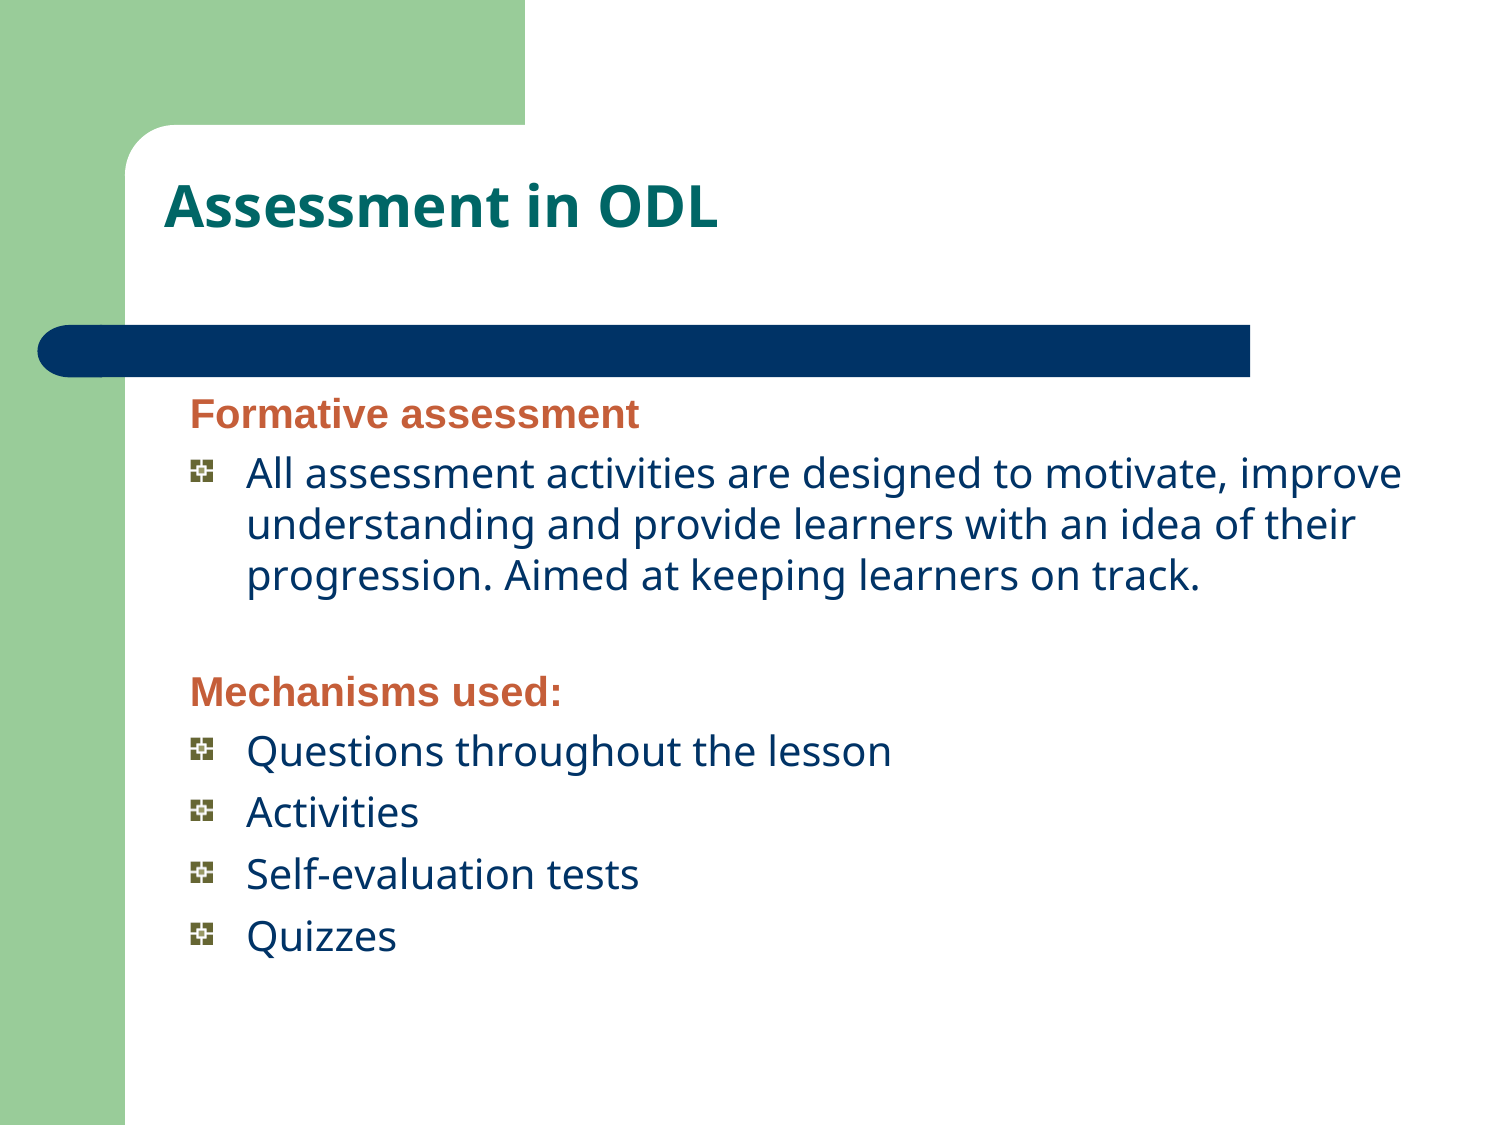

# Assessment in ODL
Formative assessment
All assessment activities are designed to motivate, improve understanding and provide learners with an idea of their progression. Aimed at keeping learners on track.
Mechanisms used:
Questions throughout the lesson
Activities
Self-evaluation tests
Quizzes